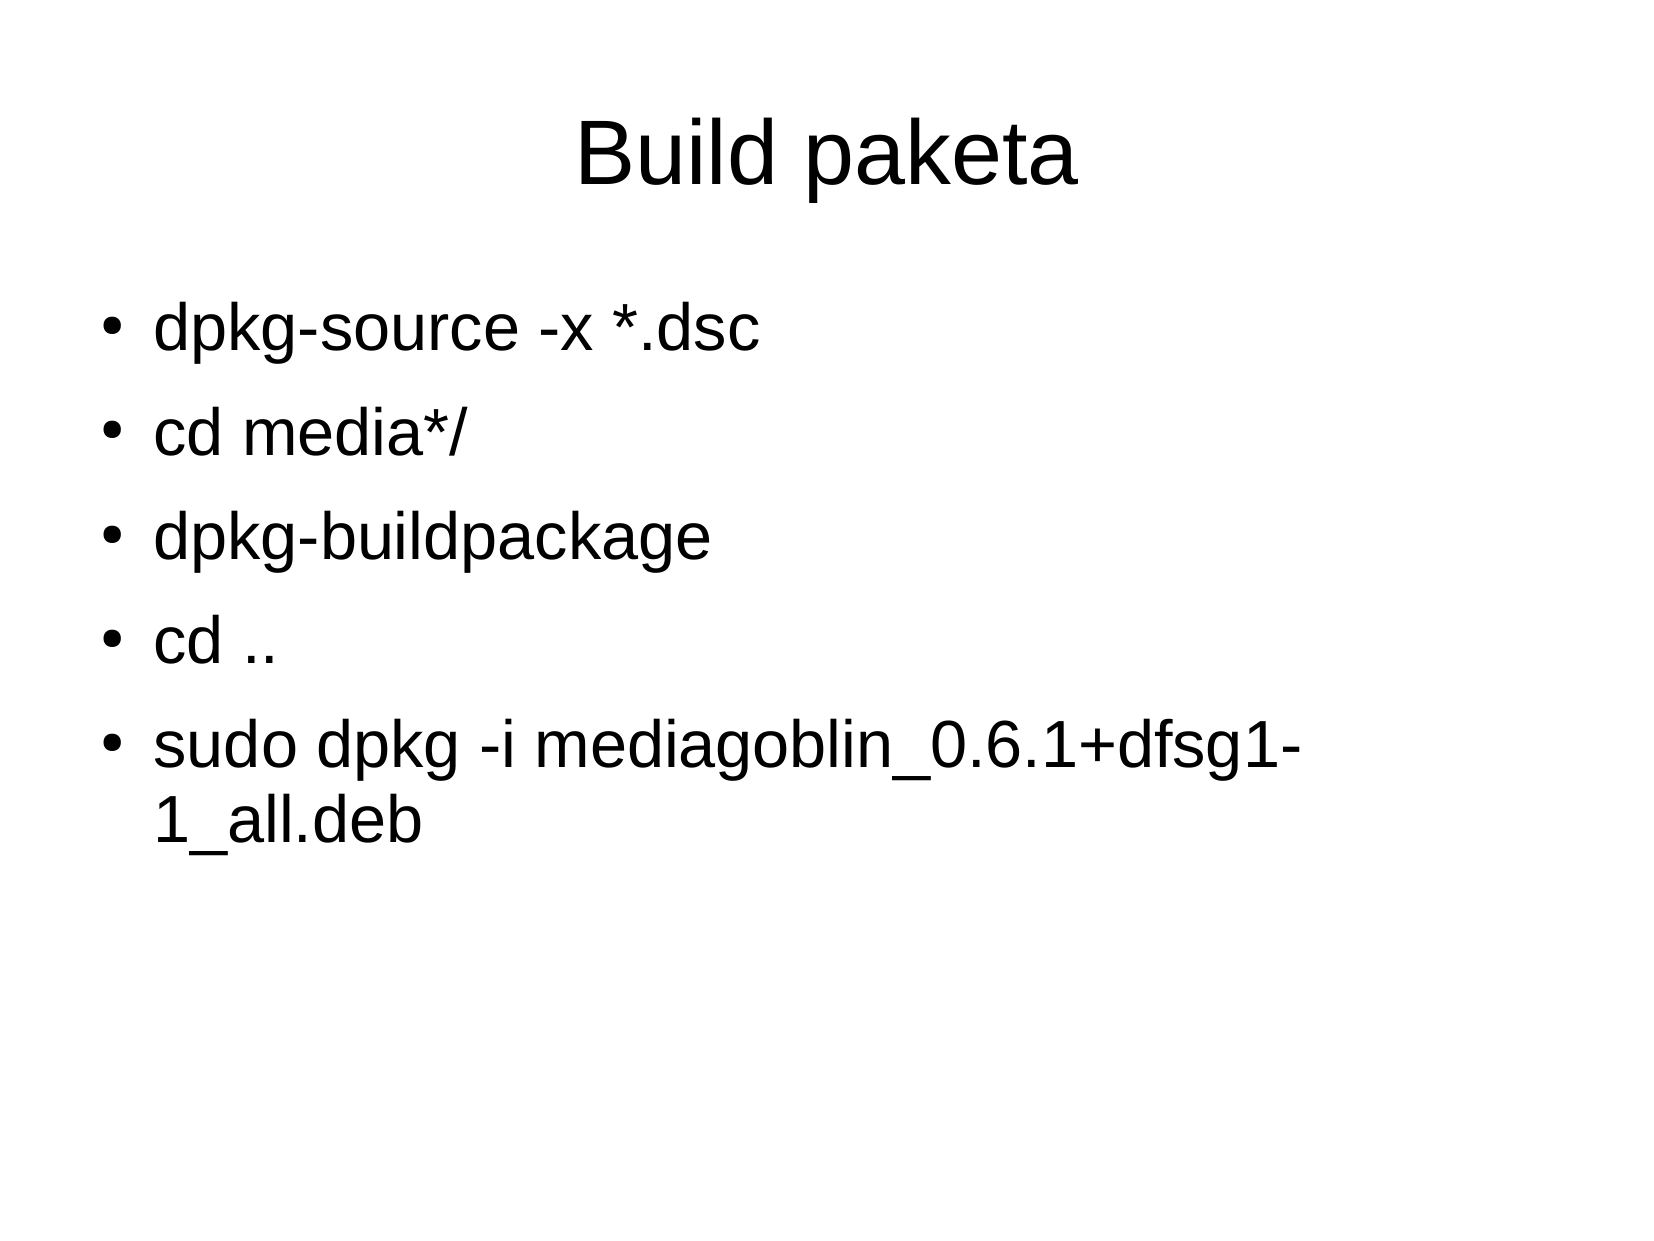

# Build paketa
dpkg-source -x *.dsc
cd media*/
dpkg-buildpackage
cd ..
sudo dpkg -i mediagoblin_0.6.1+dfsg1-1_all.deb